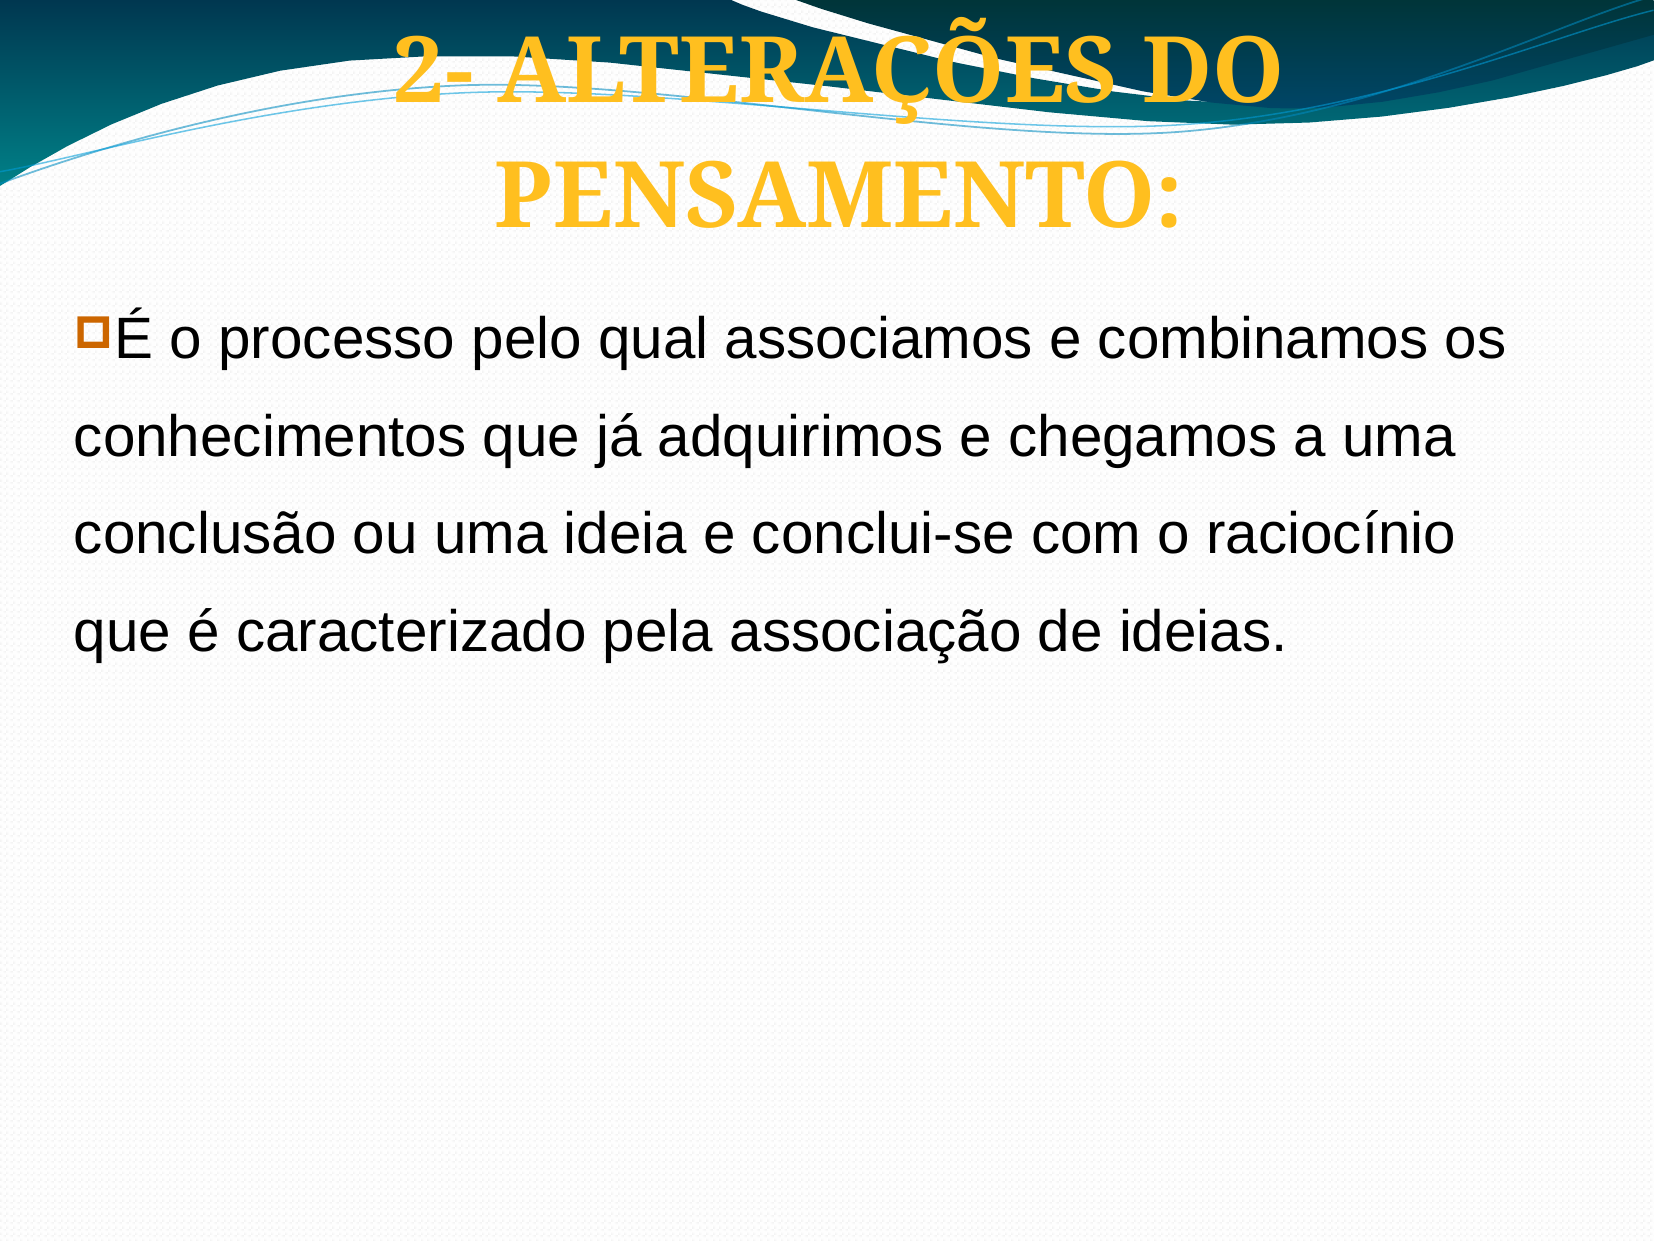

2- ALTERAÇÕES DO PENSAMENTO:
É o processo pelo qual associamos e combinamos os conhecimentos que já adquirimos e chegamos a uma conclusão ou uma ideia e conclui-se com o raciocínio que é caracterizado pela associação de ideias.